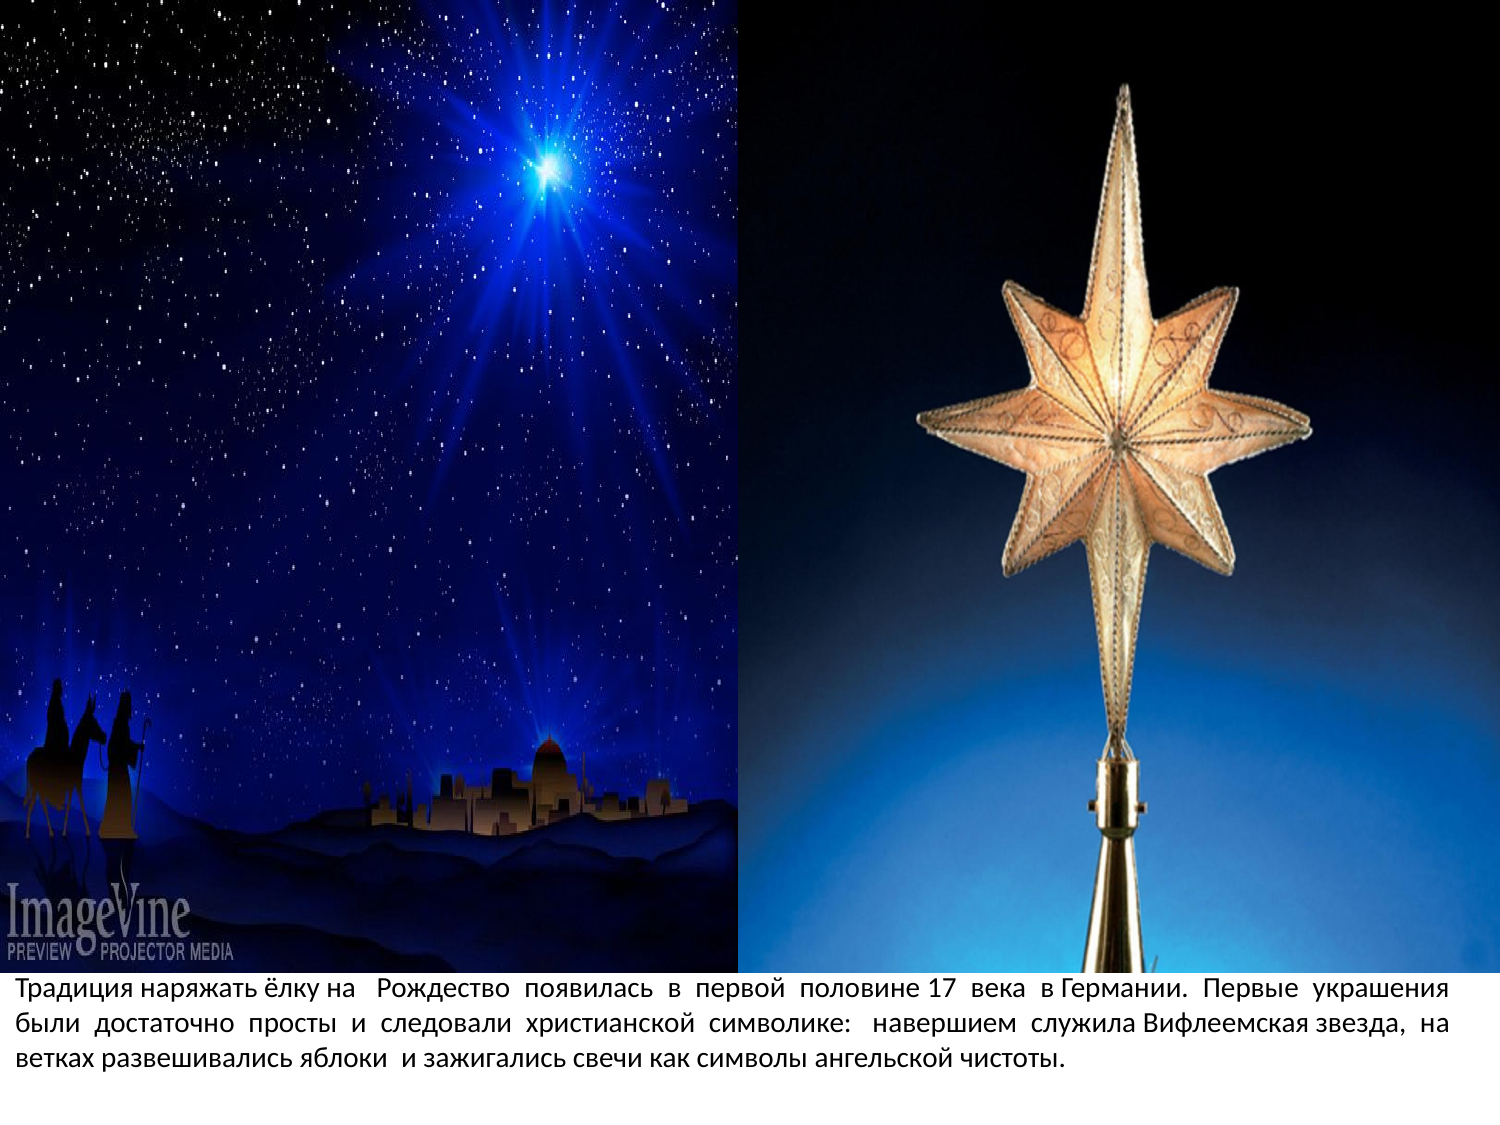

Традиция наряжать ёлку на Рождество появилась в первой половине 17 века в Германии. Первые украшения были достаточно просты и следовали христианской символике:  навершием служила Вифлеемская звезда, на ветках развешивались яблоки  и зажигались свечи как символы ангельской чистоты.